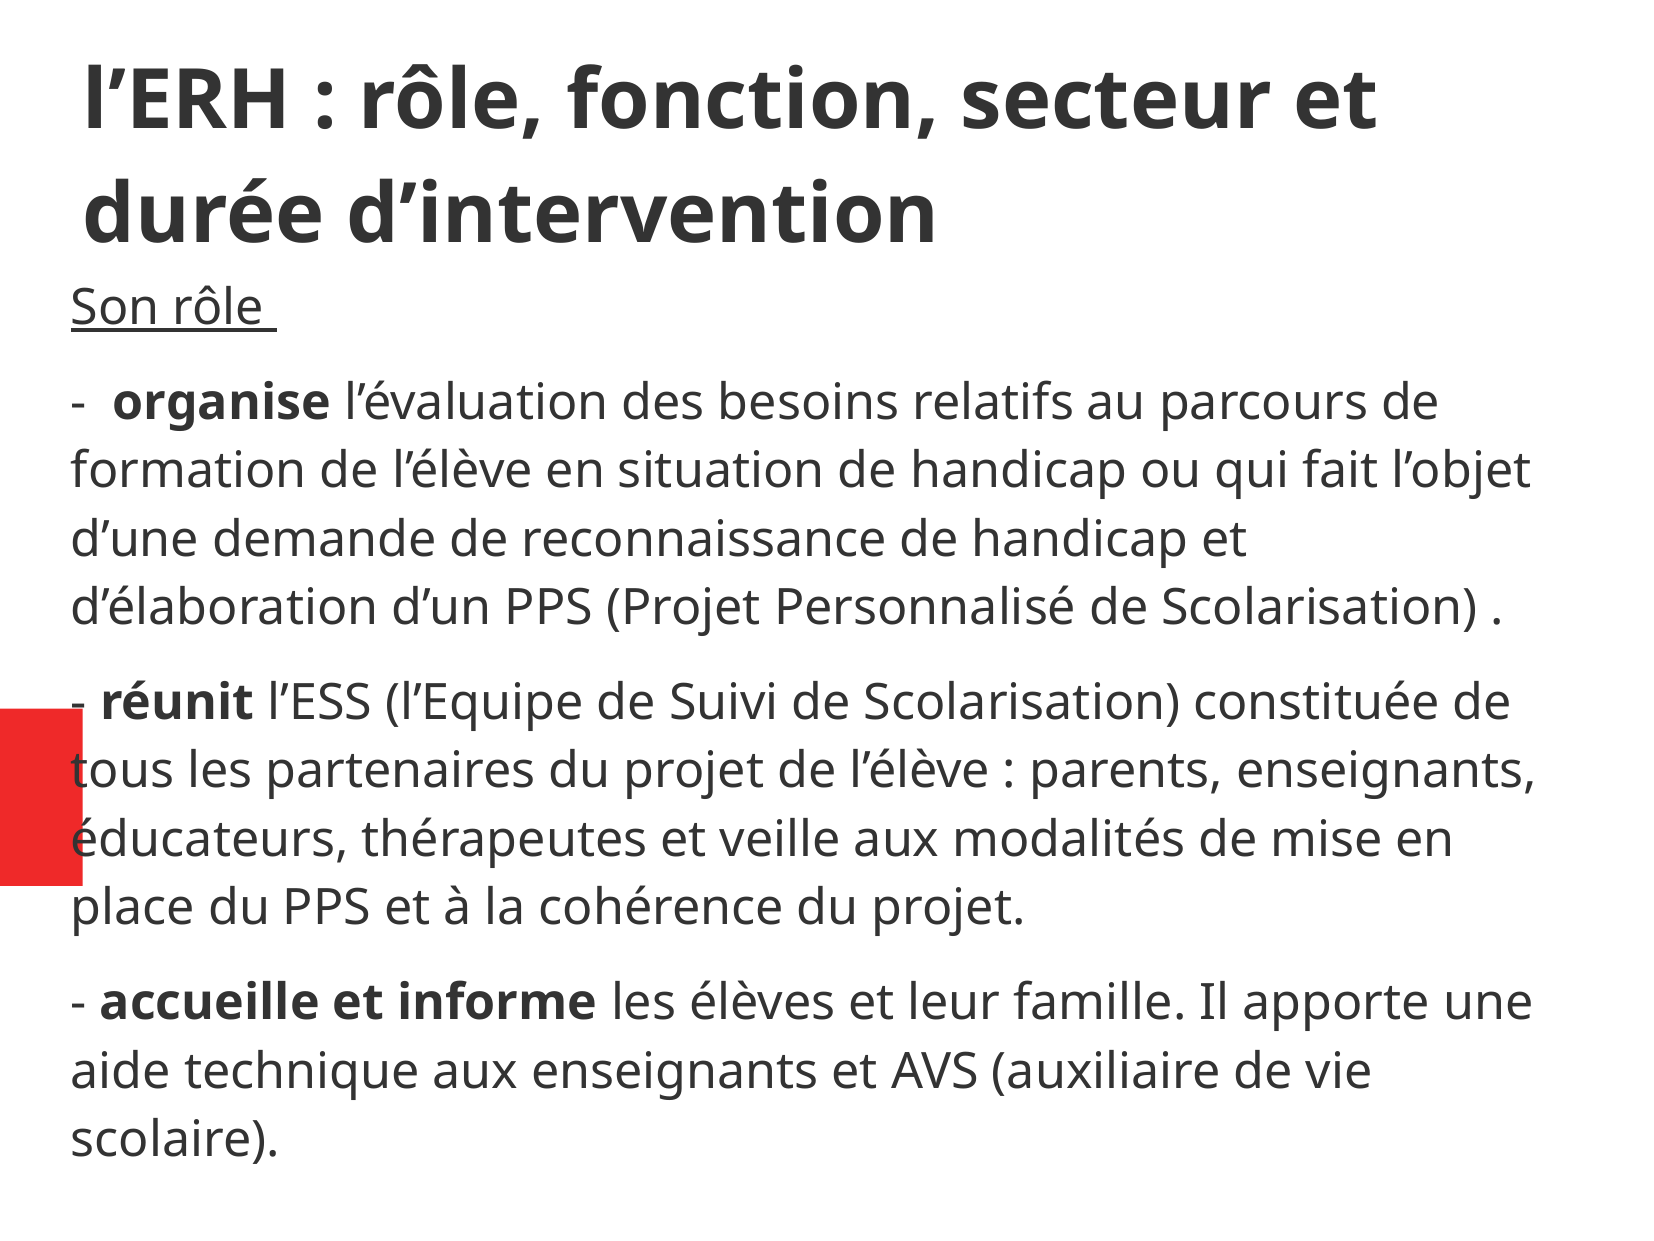

# l’ERH : rôle, fonction, secteur et durée d’intervention
Son rôle
- organise l’évaluation des besoins relatifs au parcours de formation de l’élève en situation de handicap ou qui fait l’objet d’une demande de reconnaissance de handicap et d’élaboration d’un PPS (Projet Personnalisé de Scolarisation) .
- réunit l’ESS (l’Equipe de Suivi de Scolarisation) constituée de tous les partenaires du projet de l’élève : parents, enseignants, éducateurs, thérapeutes et veille aux modalités de mise en place du PPS et à la cohérence du projet.
- accueille et informe les élèves et leur famille. Il apporte une aide technique aux enseignants et AVS (auxiliaire de vie scolaire).